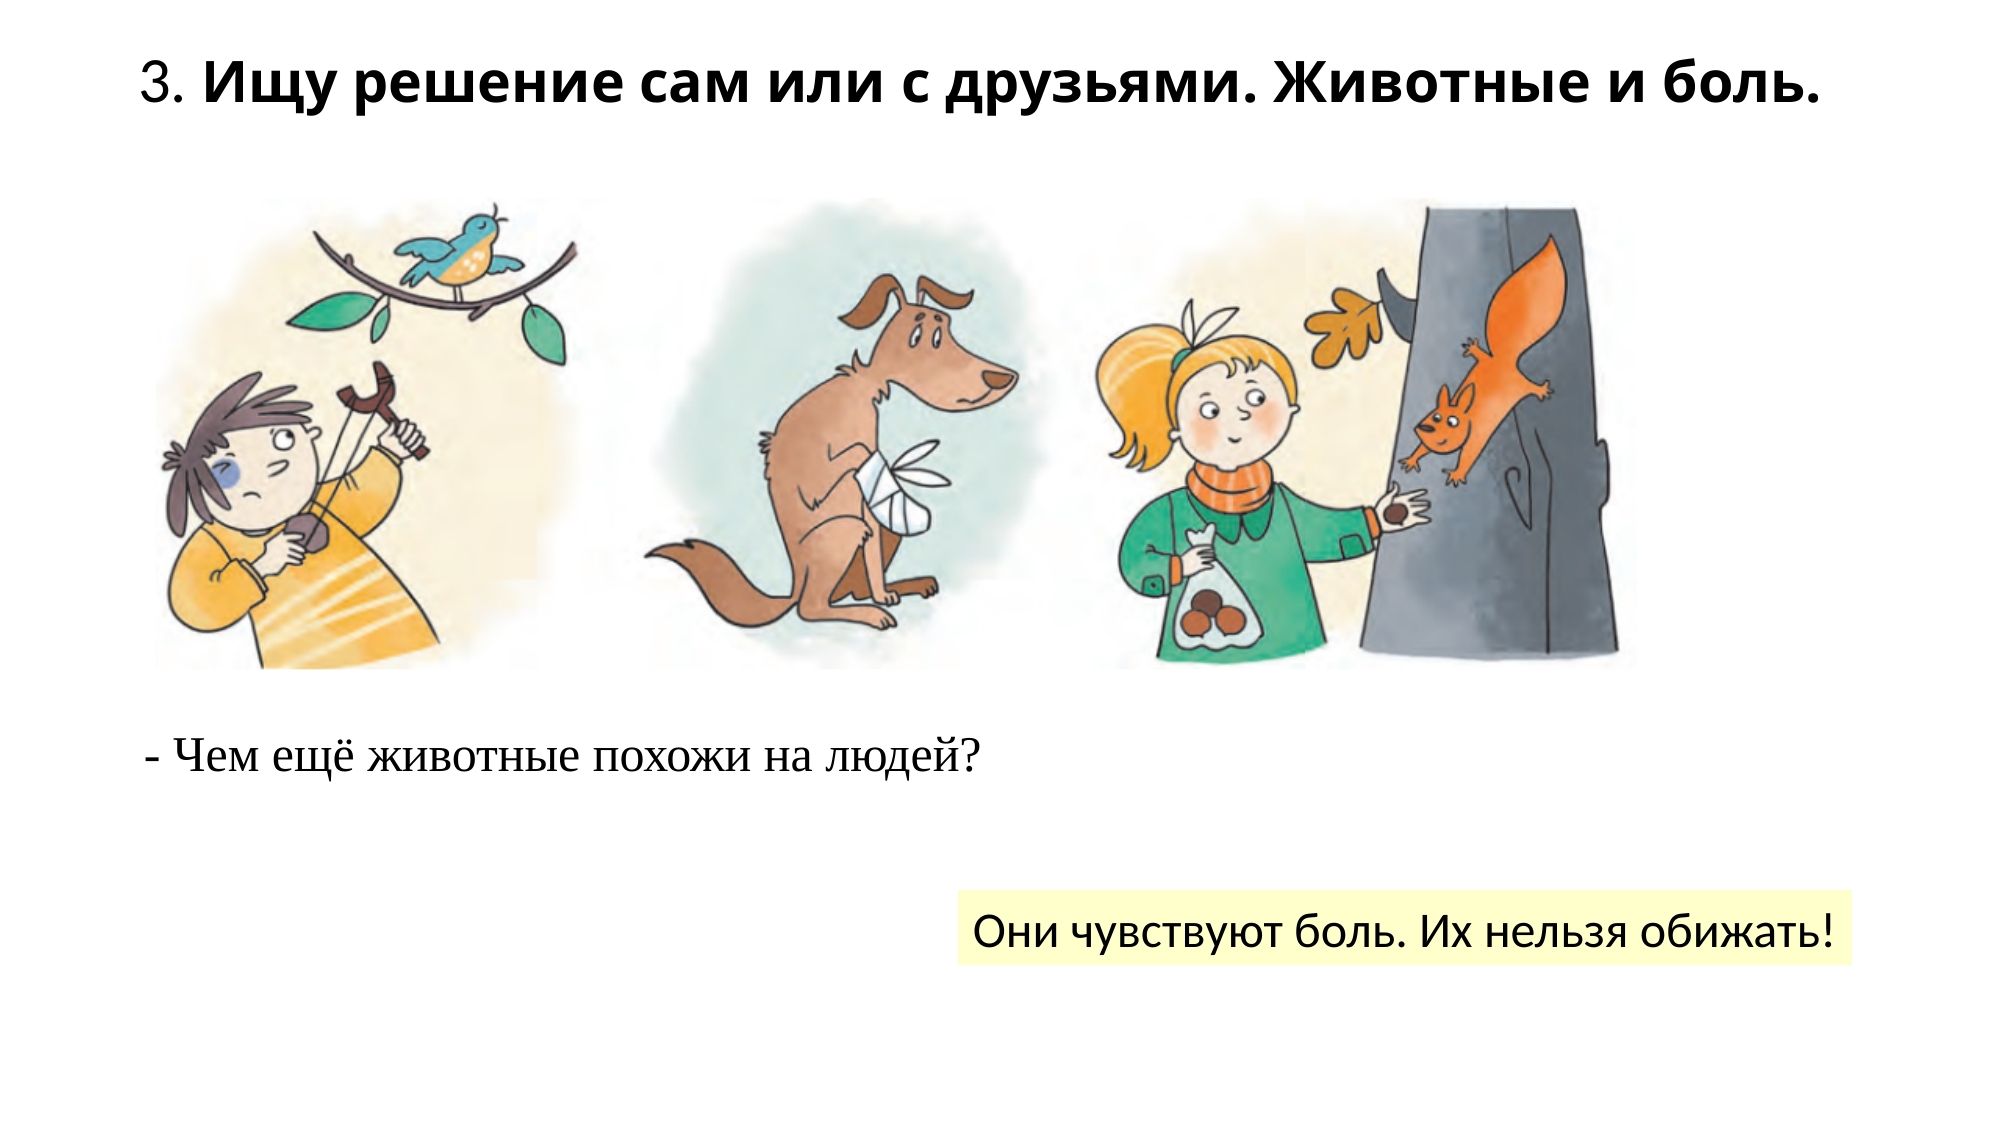

# 3. Ищу решение сам или с друзьями. Животные и боль.
- Чем ещё животные похожи на людей?
Они чувствуют боль. Их нельзя обижать!